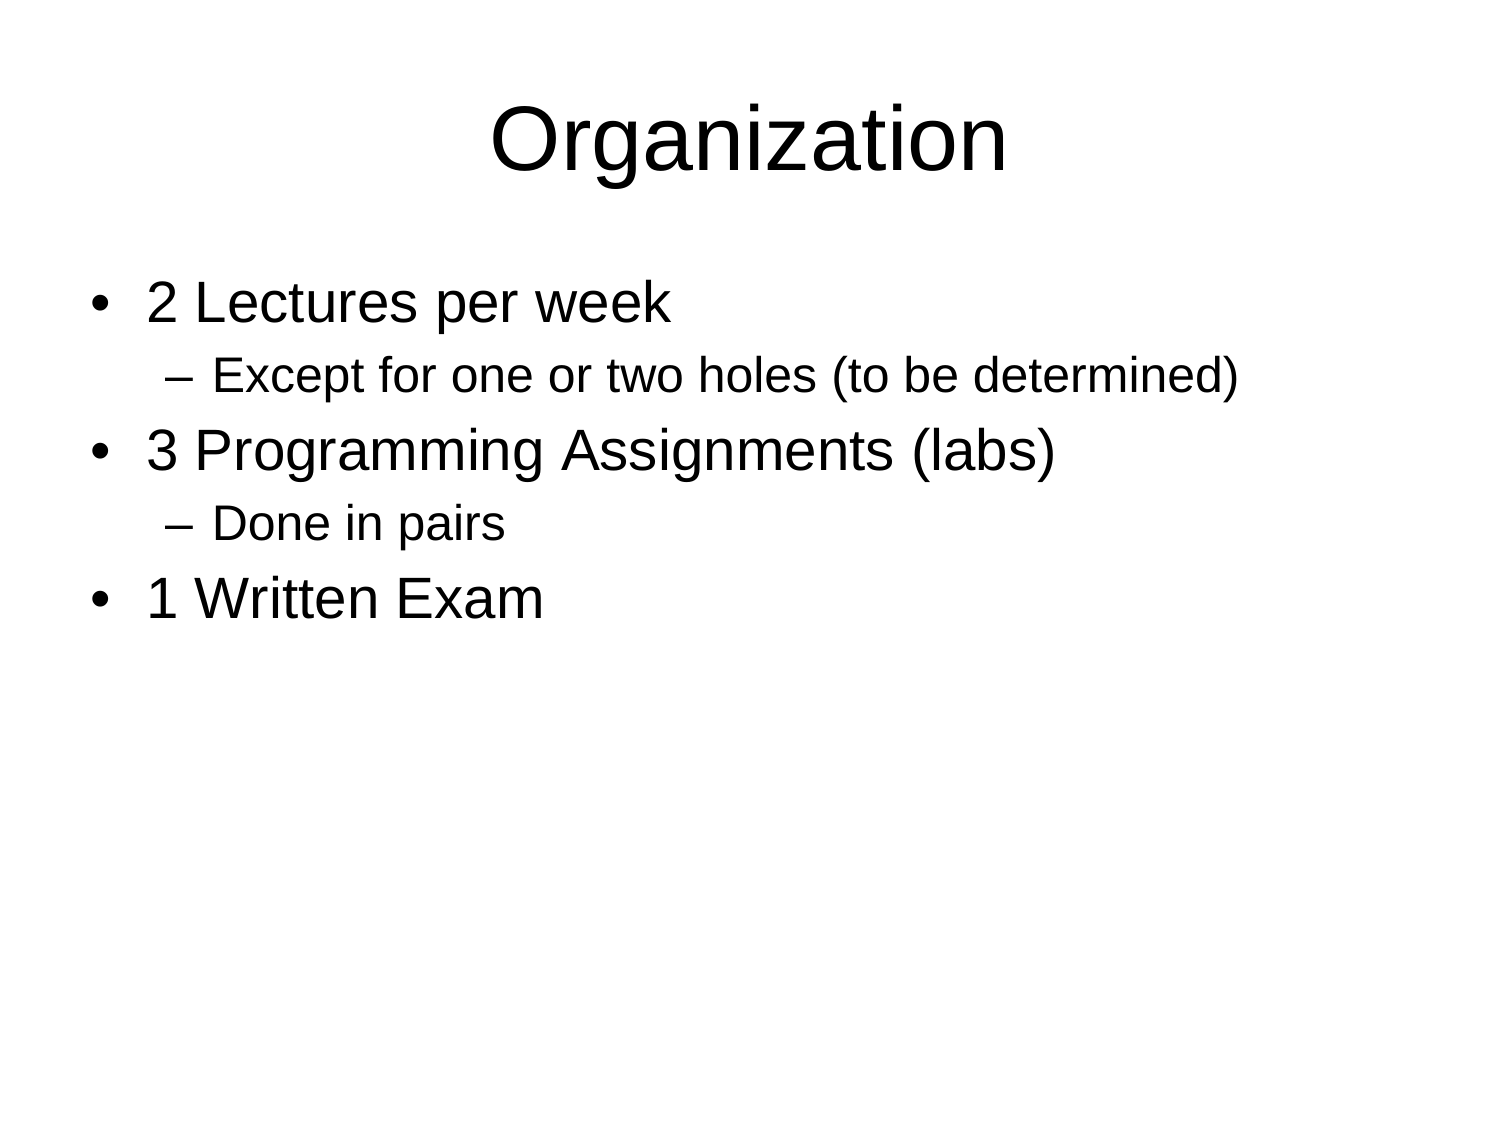

# Organization
2 Lectures per week
Except for one or two holes (to be determined)
3 Programming Assignments (labs)
Done in pairs
1 Written Exam